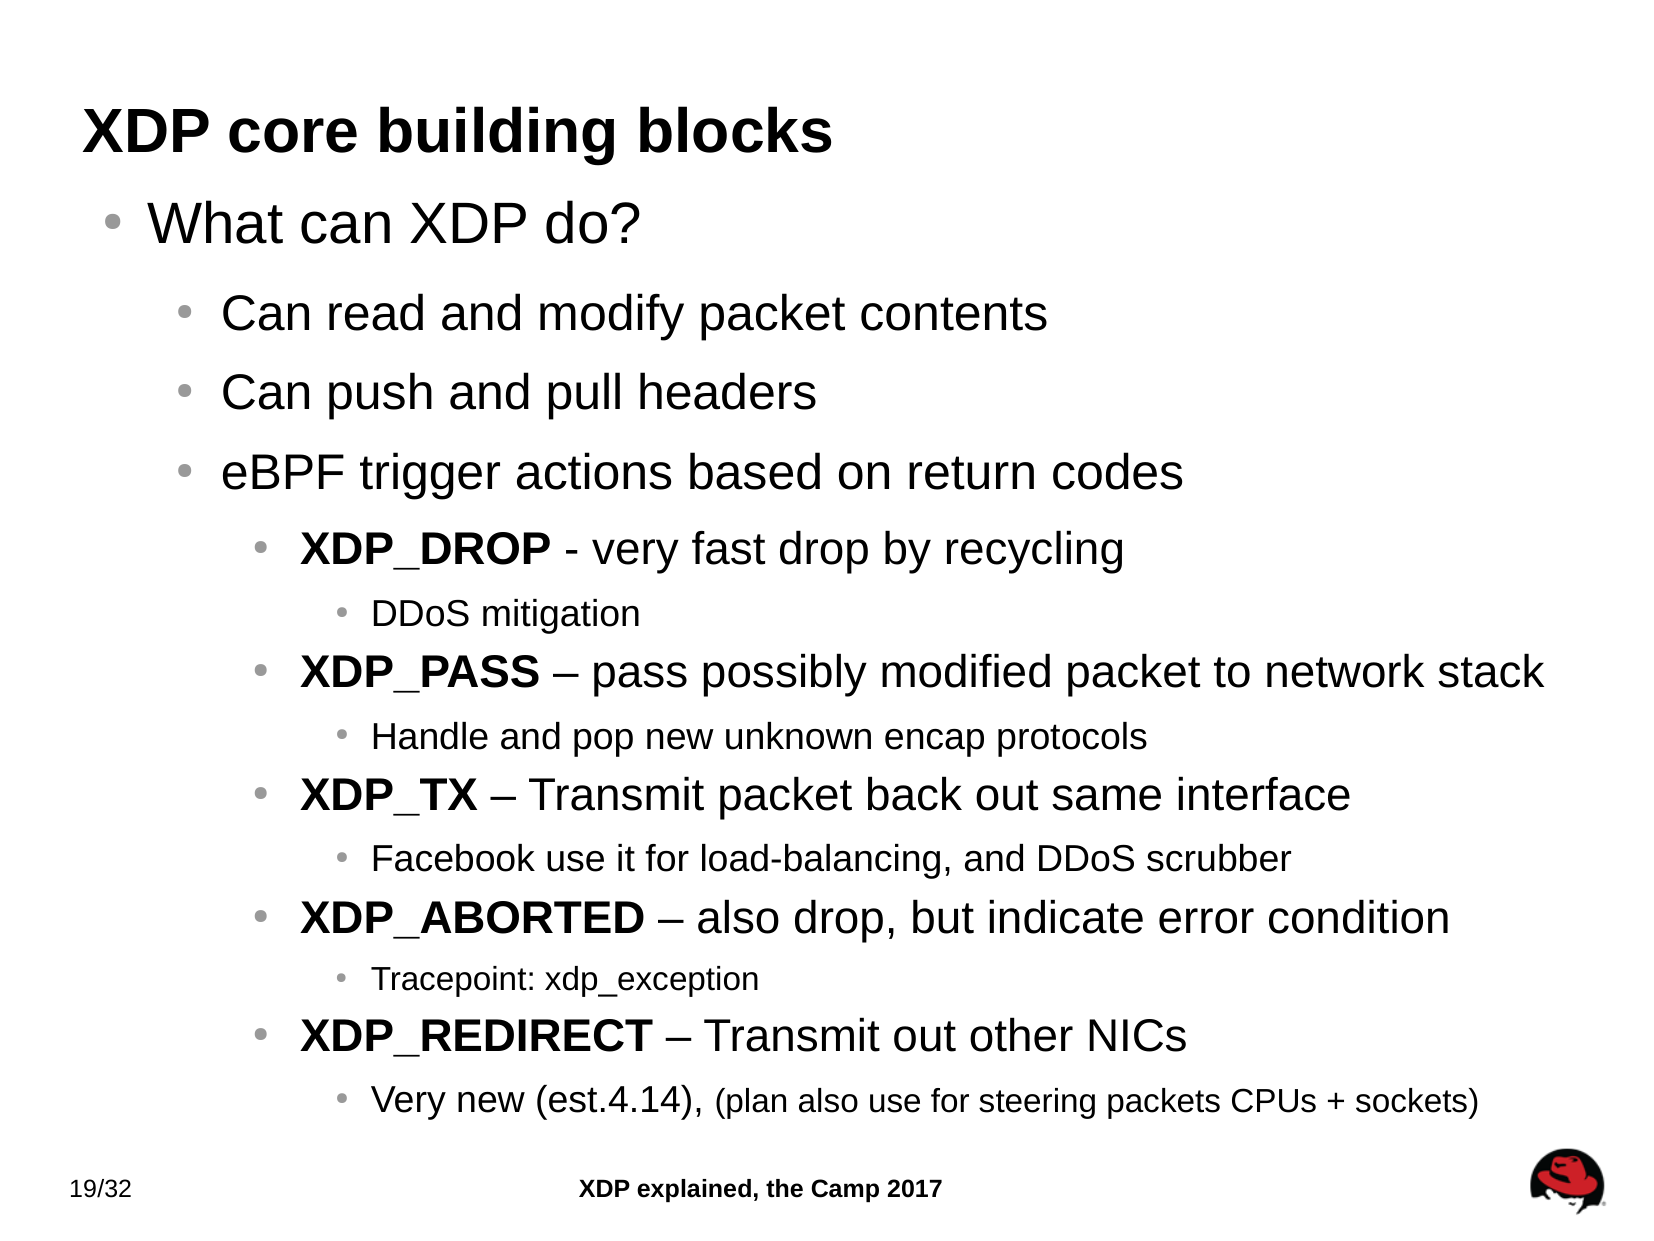

# XDP core building blocks
What can XDP do?
Can read and modify packet contents
Can push and pull headers
eBPF trigger actions based on return codes
XDP_DROP - very fast drop by recycling
DDoS mitigation
XDP_PASS – pass possibly modified packet to network stack
Handle and pop new unknown encap protocols
XDP_TX – Transmit packet back out same interface
Facebook use it for load-balancing, and DDoS scrubber
XDP_ABORTED – also drop, but indicate error condition
Tracepoint: xdp_exception
XDP_REDIRECT – Transmit out other NICs
Very new (est.4.14), (plan also use for steering packets CPUs + sockets)